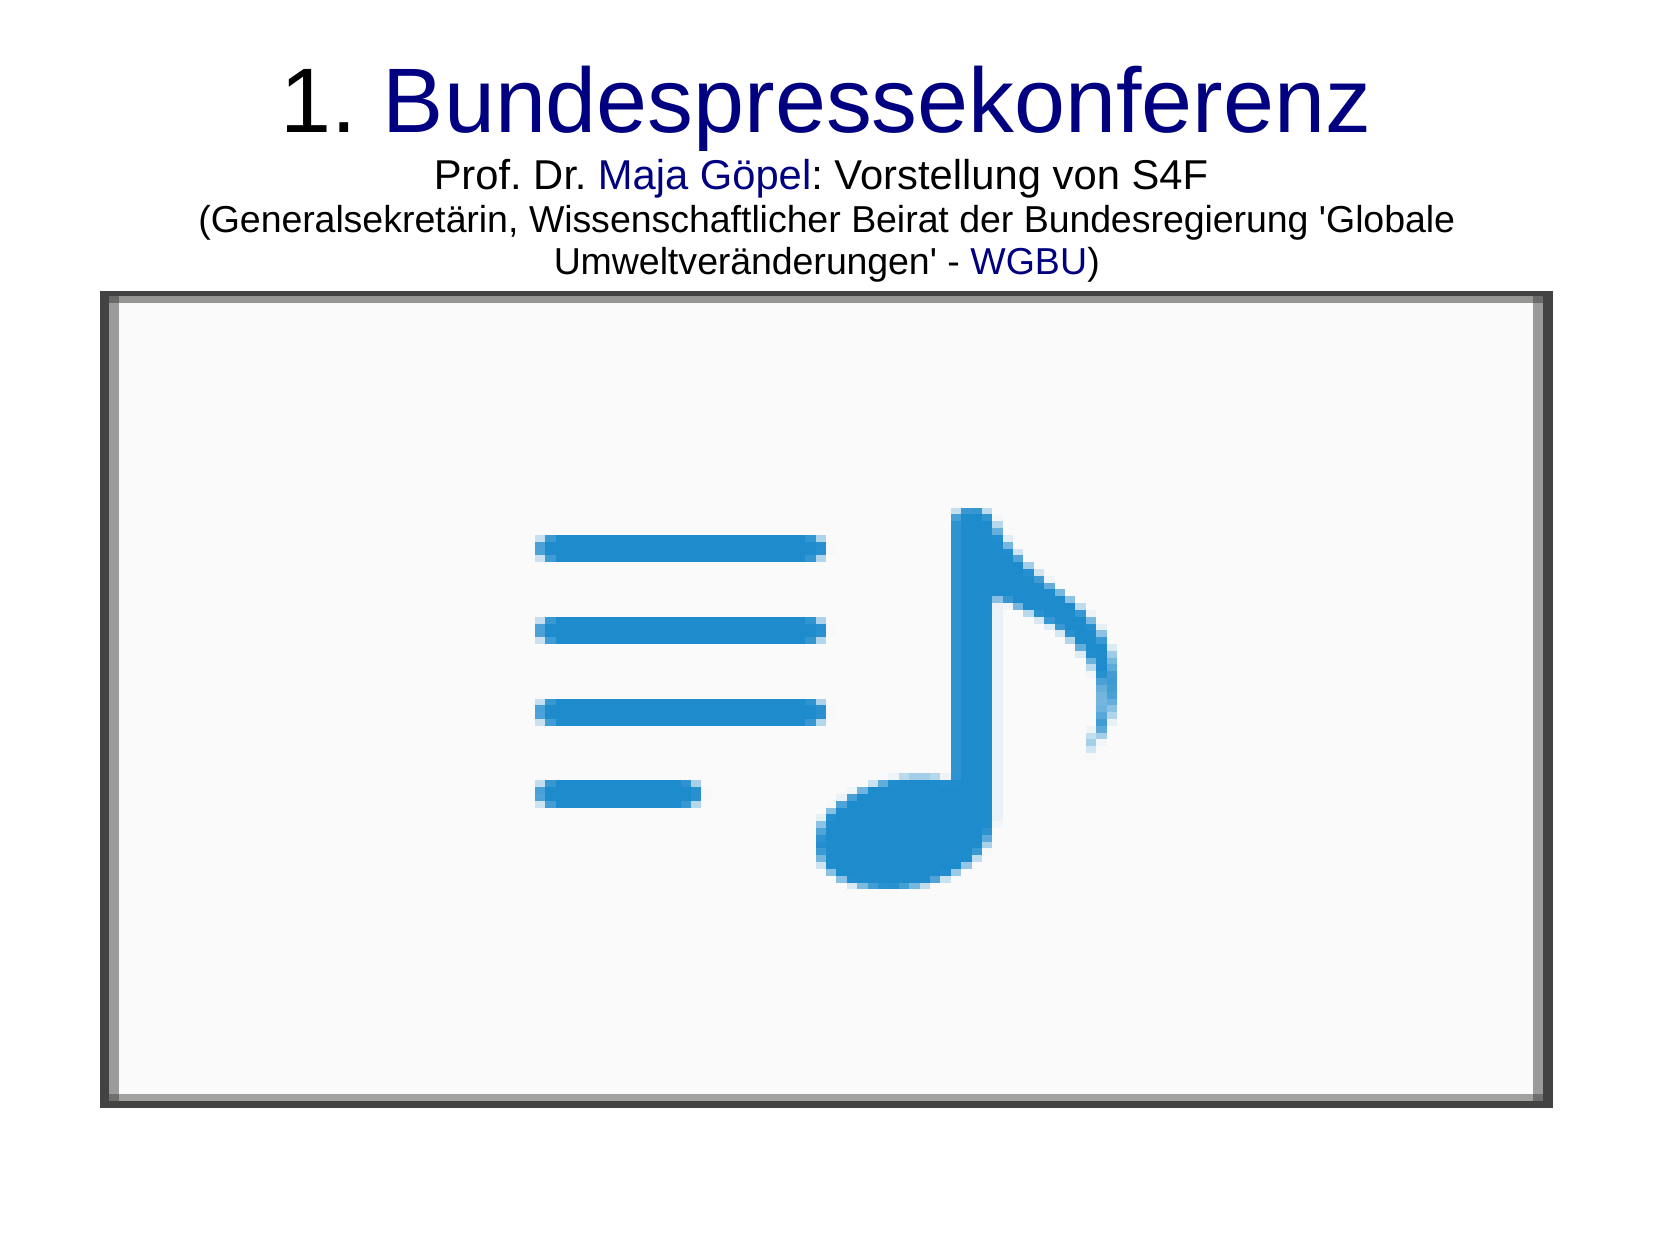

# 1. Bundespressekonferenz Prof. Dr. Maja Göpel: Vorstellung von S4F (Generalsekretärin, Wissenschaftlicher Beirat der Bundesregierung 'Globale Umweltveränderungen' - WGBU)